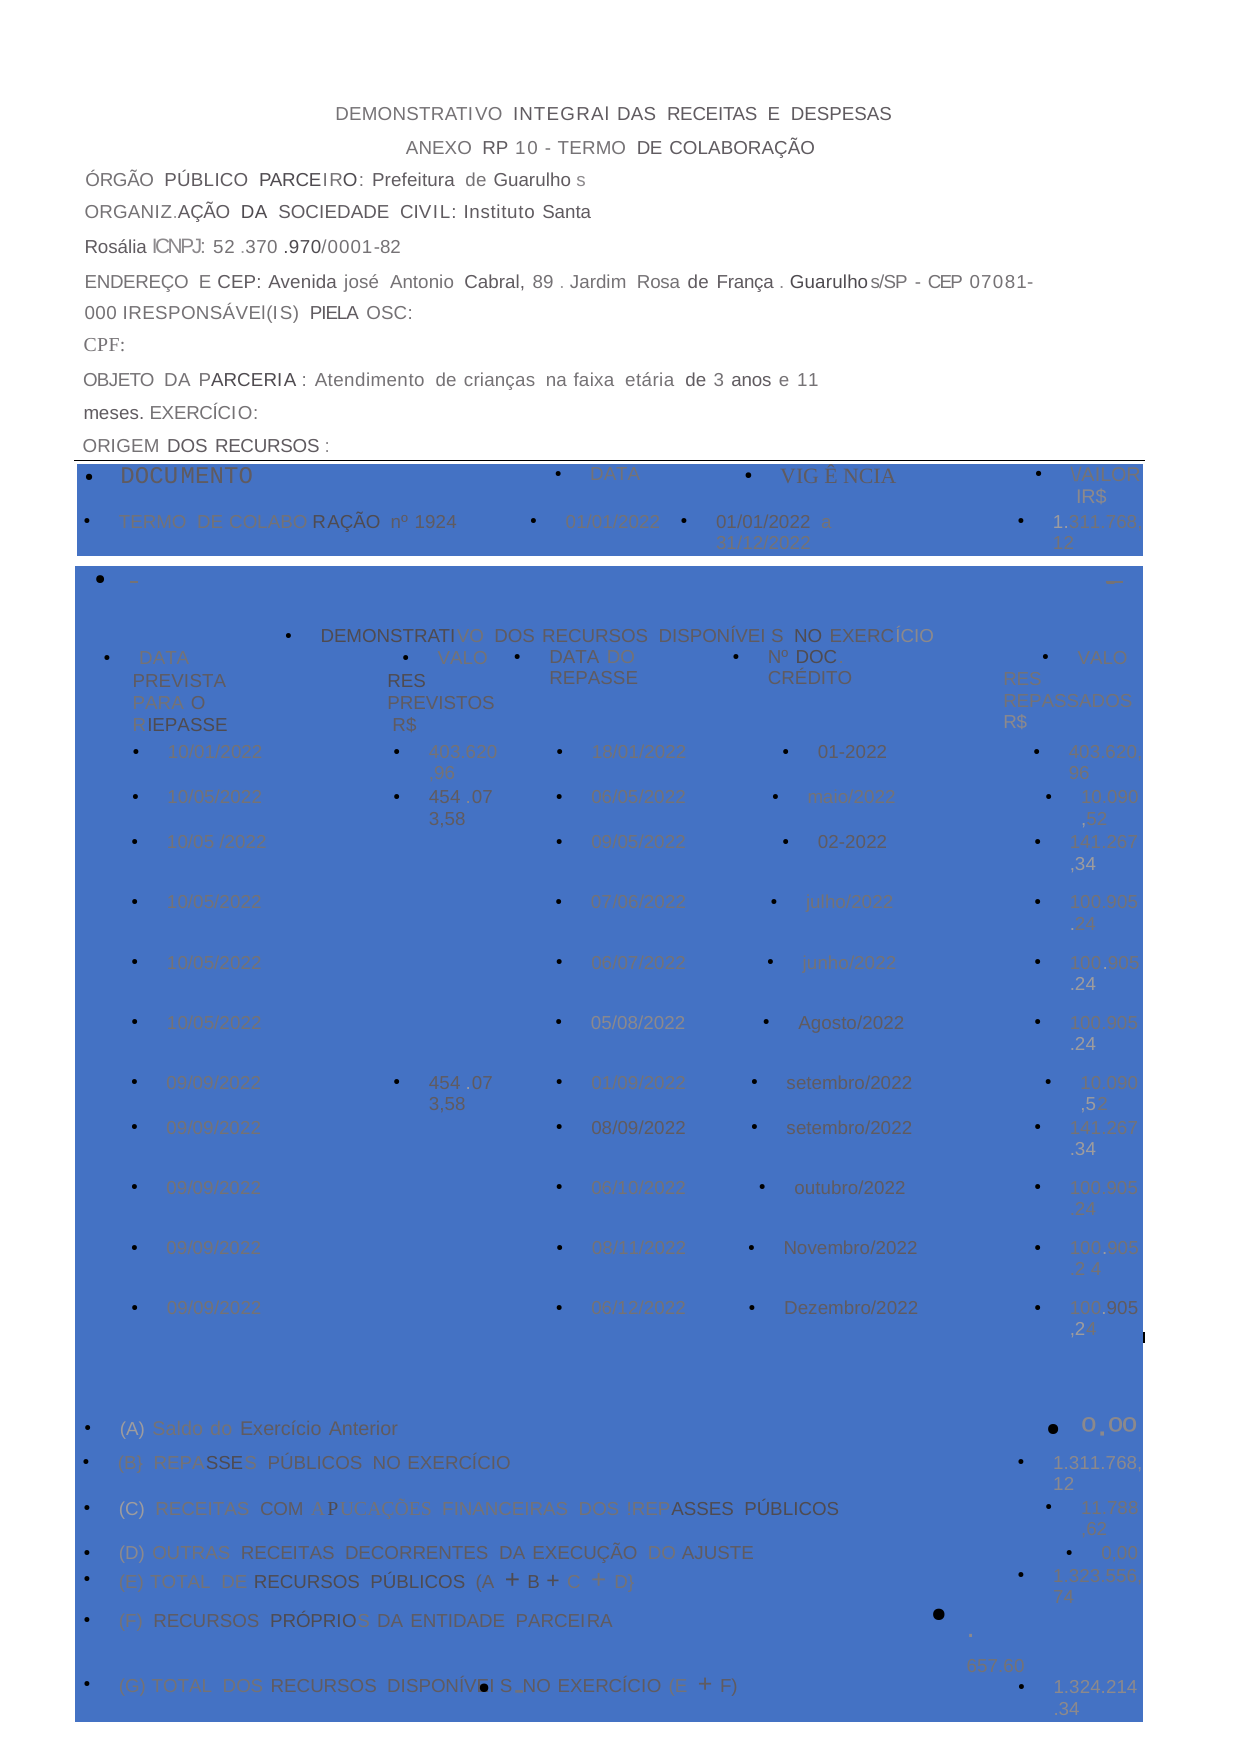

DEMONSTRATIVO INTEGRAl DAS RECEITAS E DESPESAS ANEXO RP 10 - TERMO DE COLABORAÇÃO
ÓRGÃO PÚBLICO PARCEIRO: Prefeitura de Guarulho s ORGANIZ.AÇÃO DA SOCIEDADE CIVIL: Instituto Santa Rosália ICNPJ: 52 .370 .970/0001-82
ENDEREÇO E CEP: Avenida josé Antonio Cabral, 89 . Jardim Rosa de França . Guarulhos/SP - CEP 07081-000 IRESPONSÁVEl(IS) PIELA OSC:
CPF:
OBJETO DA PARCERIA : Atendimento de crianças na faixa etária de 3 anos e 11 meses. EXERCÍCIO:
ORIGEM DOS RECURSOS :
| DOCUMENTO | DATA | VIG Ê NCIA | \/AILOR IR$ |
| --- | --- | --- | --- |
| TERMO DE COLABO RAÇÃO nº 1924 | 01/01/2022 | 01/01/2022 a 31/12/2022 | 1.311.768,12 |
| - DEMONSTRATIVO DOS RECURSOS DISPONÍVEI S NO EXERCÍCIO | | | | |
| --- | --- | --- | --- | --- |
| DATA PREVISTA PARA O RIEPASSE | VALO RES PREVISTOS R$ | DATA DO REPASSE | Nº DOC. CRÉDITO | VALORES REPASSADOS R$ |
| 10/01/2022 | 403.620,96 | 18/01/2022 | 01-2022 | 403.620,96 |
| 10/05/2022 | 454 .073,58 | 06/05/2022 | maio/2022 | 10.090 ,52 |
| 10/05 /2022 | | 09/05/2022 | 02-2022 | 141.267 ,34 |
| 10/05/2022 | | 07/06/2022 | julho/2022 | 100.905 .24 |
| 10/05/2022 | | 06/07/2022 | junho/2022 | 100.905 .24 |
| 10/05/2022 | | 05/08/2022 | Agosto/2022 | 100.905 .24 |
| 09/09/2022 | 454 .073,58 | 01/09/2022 | setembro/2022 | 10.090 ,52 |
| 09/09/2022 | | 08/09/2022 | setembro/2022 | 141.267 .34 |
| 09/09/2022 | | 06/10/2022 | outubro/2022 | 100.905.24 |
| 09/09/2022 | | 08/11/2022 | Novembro/2022 | 100.905.2 4 |
| 09/09/2022 | | 06/12/2022 | Dezembro/2022 | 100.905 ,24 |
| | | | | |
| (A) Saldo do Exercício Anterior | | | | º·ºº |
| (B} REPASSES PÚBLICOS NO EXERCÍCIO | | | | 1.311.768,12 |
| (C) RECEITAS COM APUCAÇÕES FINANCEIRAS DOS !REPASSES PÚBLICOS | | | | 11.788,62 |
| (D) OUTRAS RECEITAS DECORRENTES DA EXECUÇÃO DO AJUSTE | | | | 0,00 |
| (E) TOTAL DE RECURSOS PÚBLICOS (A + B + C + D} | | | | 1.323.556,74 |
| (F) RECURSOS PRÓPRIOS DA ENTIDADE PARCEIRA | | | | . 657.60 |
| (G) TOTAL DOS RECURSOS DISPONÍVEI S NO EXERCÍCIO (E + F) - | | | | 1.324.214.34 |
O(s) signatário( s). na qualidade de representante(s) da( o) Instituto Santa Rosália, vem indicar. na forma abaixo detalhada, as despesas incorridas e pagas no exercício/ bem como as despesas a pagar no exercício seguinte .
Pá g. 113